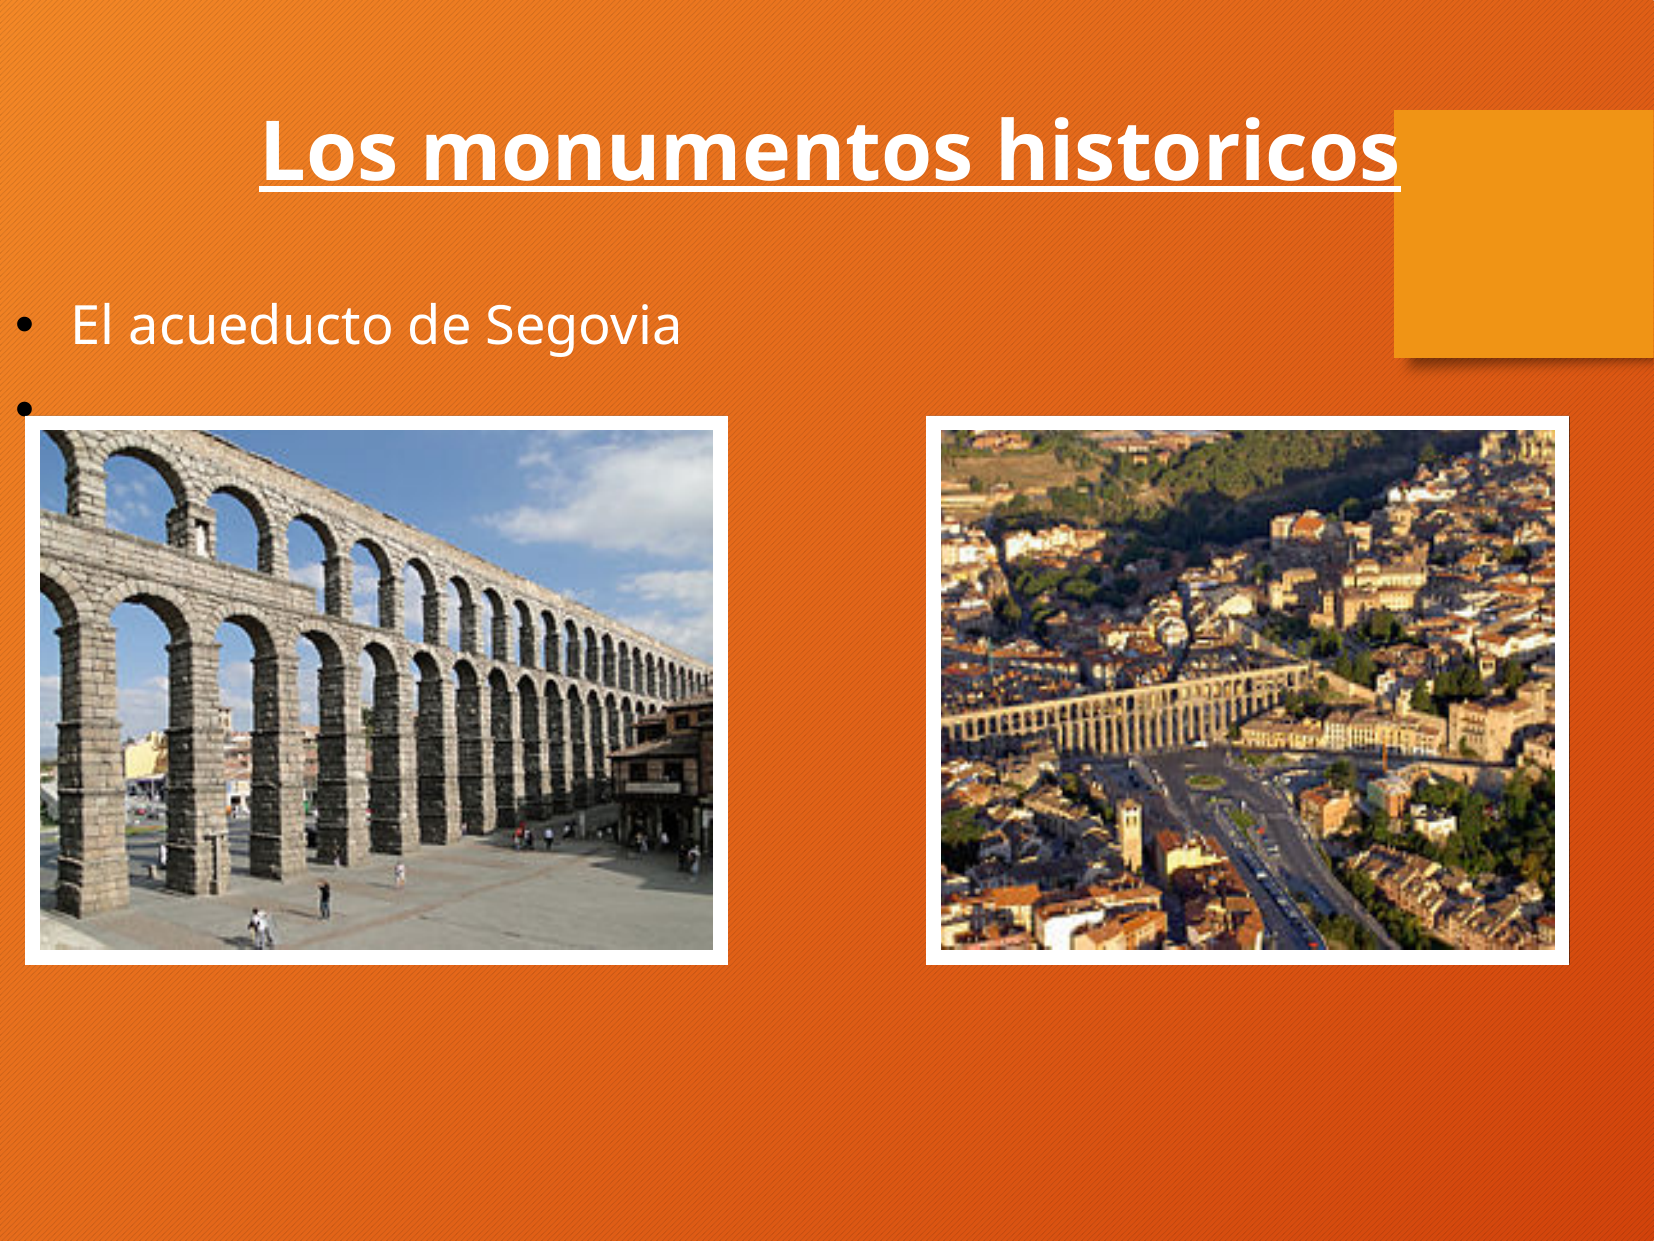

# Los monumentos historicos
 El acueducto de Segovia